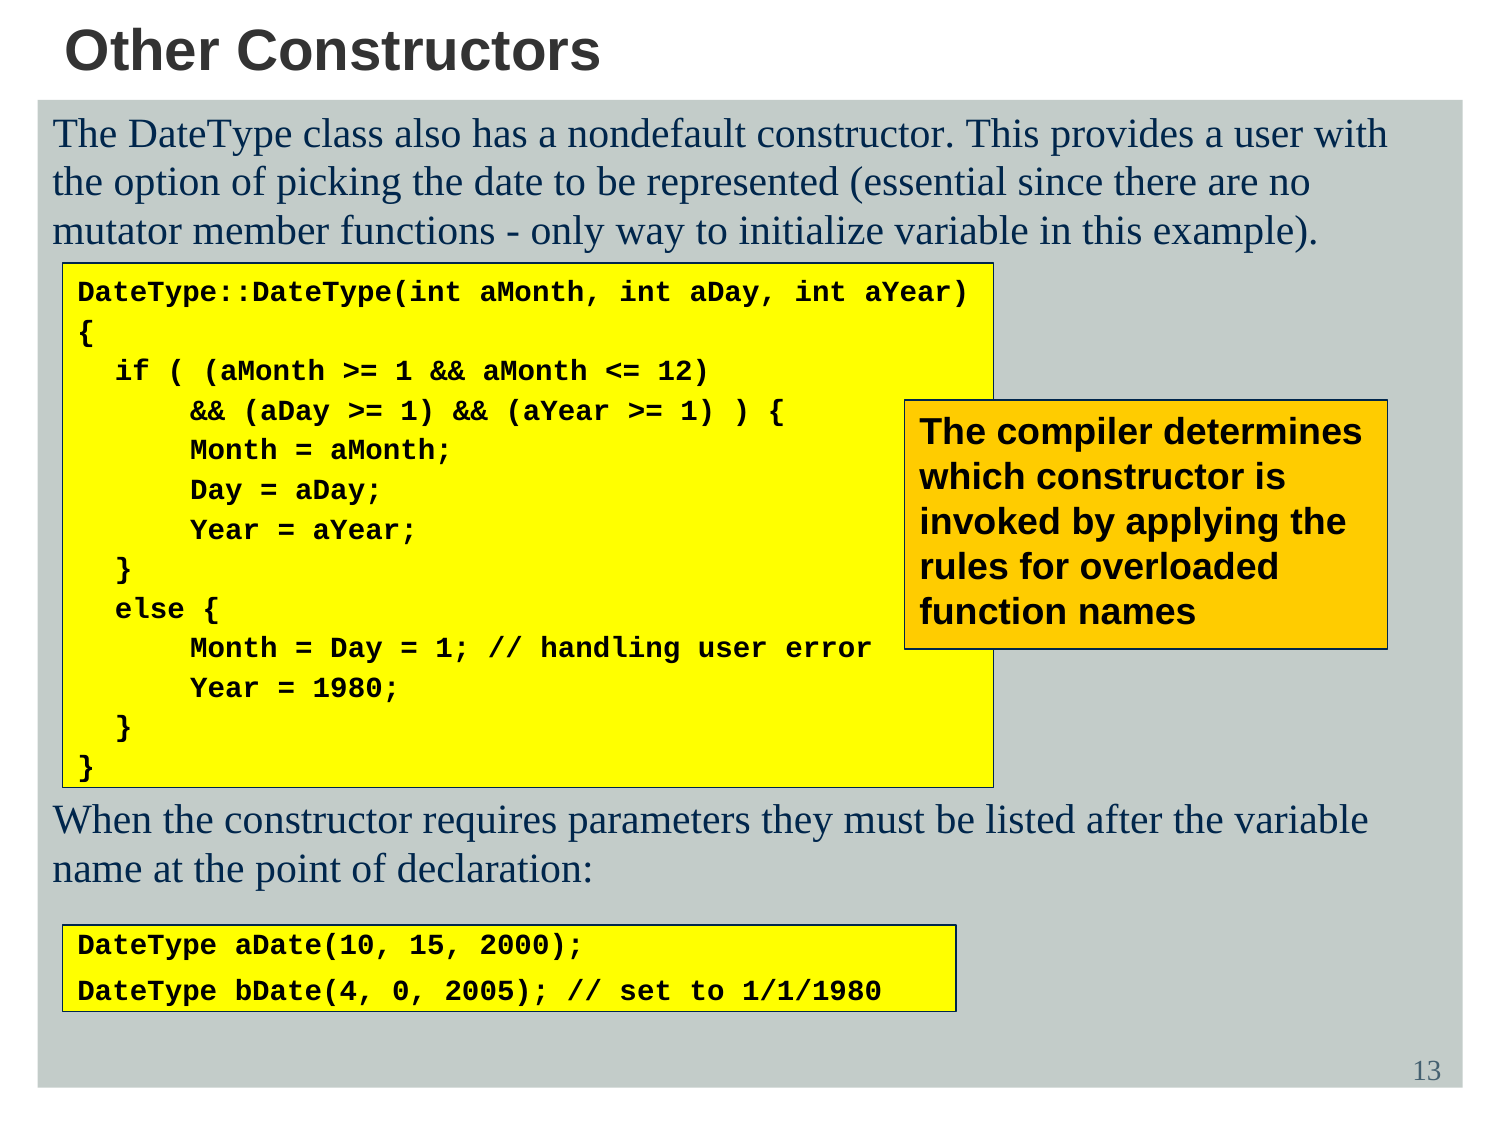

# Other Constructors
The DateType class also has a nondefault constructor. This provides a user with the option of picking the date to be represented (essential since there are no mutator member functions - only way to initialize variable in this example).
When the constructor requires parameters they must be listed after the variable name at the point of declaration:
DateType::DateType(int aMonth, int aDay, int aYear) {
	if ( (aMonth >= 1 && aMonth <= 12)
		&& (aDay >= 1) && (aYear >= 1) ) {
		Month = aMonth;
		Day = aDay;
		Year = aYear;
	}
	else {
		Month = Day = 1; // handling user error
		Year = 1980;
	}
}
The compiler determines which constructor is invoked by applying the rules for overloaded function names
DateType aDate(10, 15, 2000);
DateType bDate(4, 0, 2005); // set to 1/1/1980